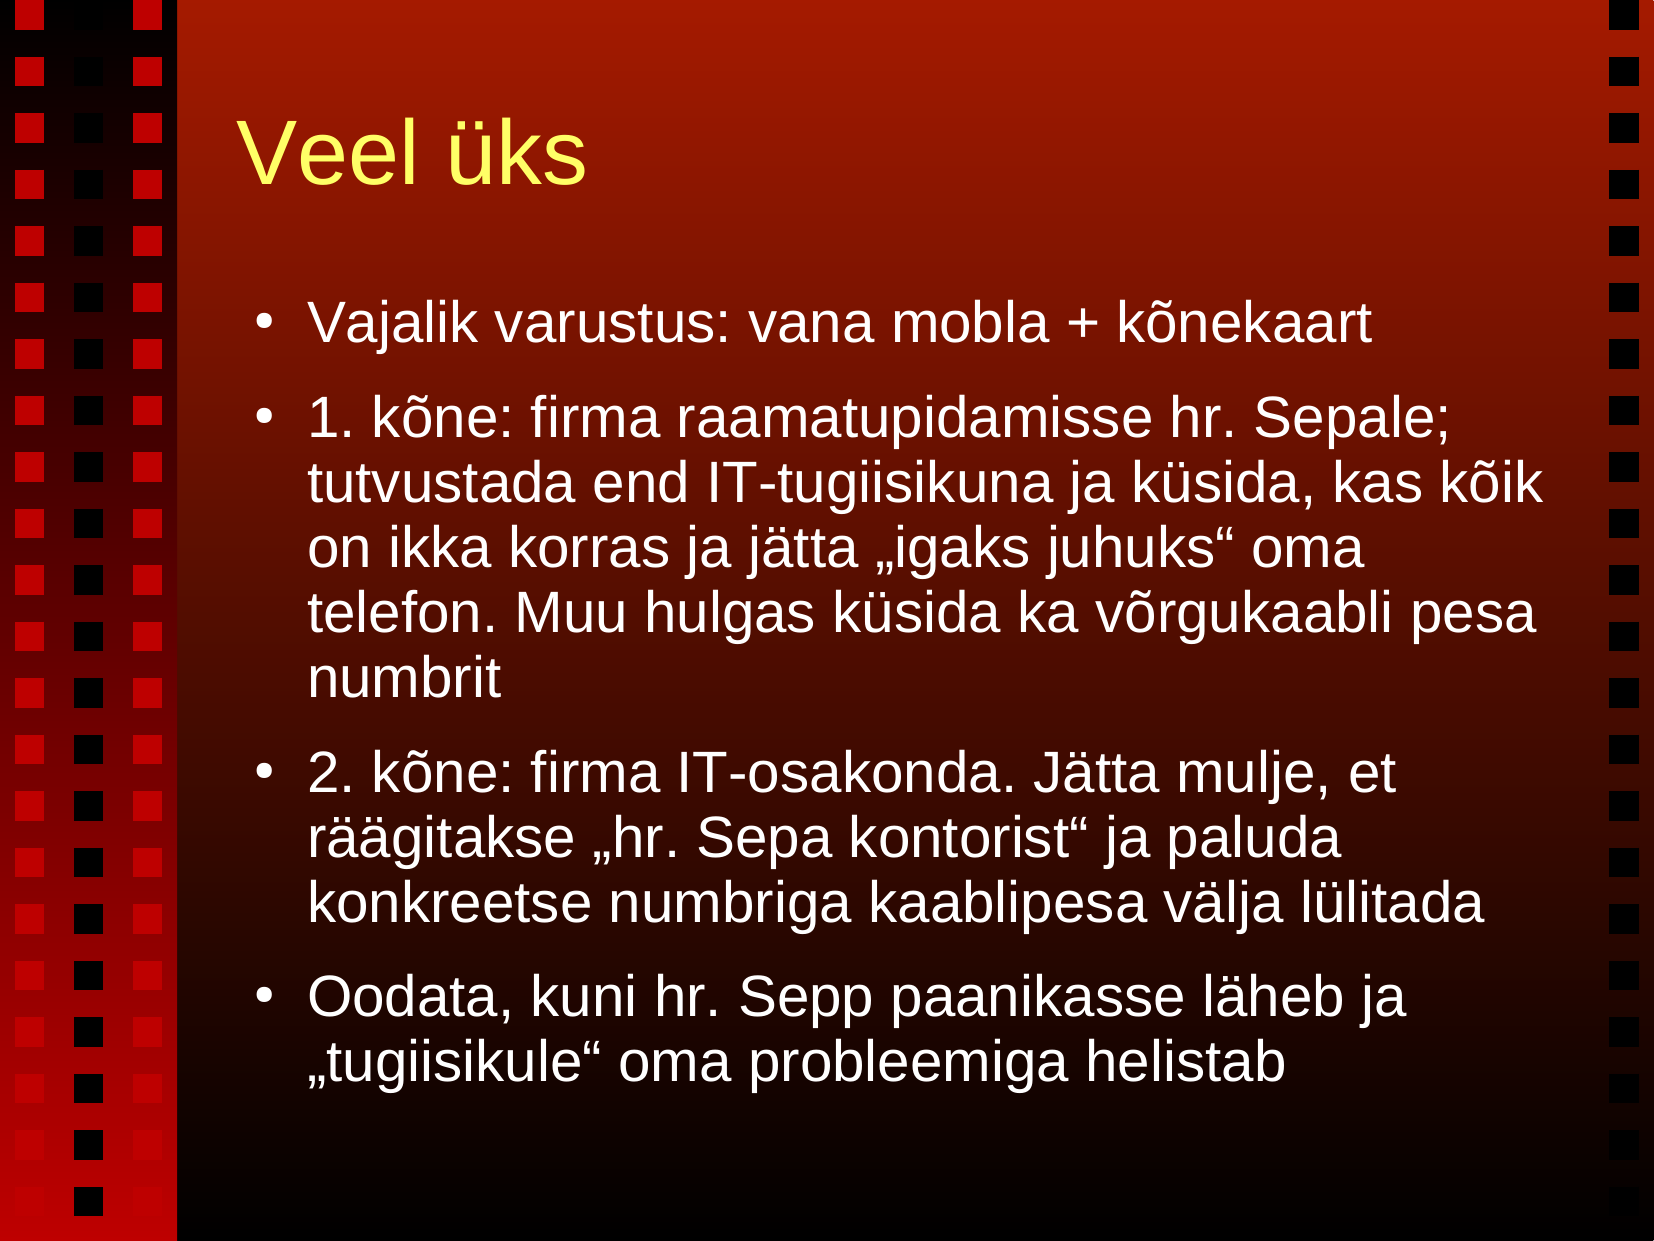

# Veel üks
Vajalik varustus: vana mobla + kõnekaart
1. kõne: firma raamatupidamisse hr. Sepale; tutvustada end IT-tugiisikuna ja küsida, kas kõik on ikka korras ja jätta „igaks juhuks“ oma telefon. Muu hulgas küsida ka võrgukaabli pesa numbrit
2. kõne: firma IT-osakonda. Jätta mulje, et räägitakse „hr. Sepa kontorist“ ja paluda konkreetse numbriga kaablipesa välja lülitada
Oodata, kuni hr. Sepp paanikasse läheb ja „tugiisikule“ oma probleemiga helistab